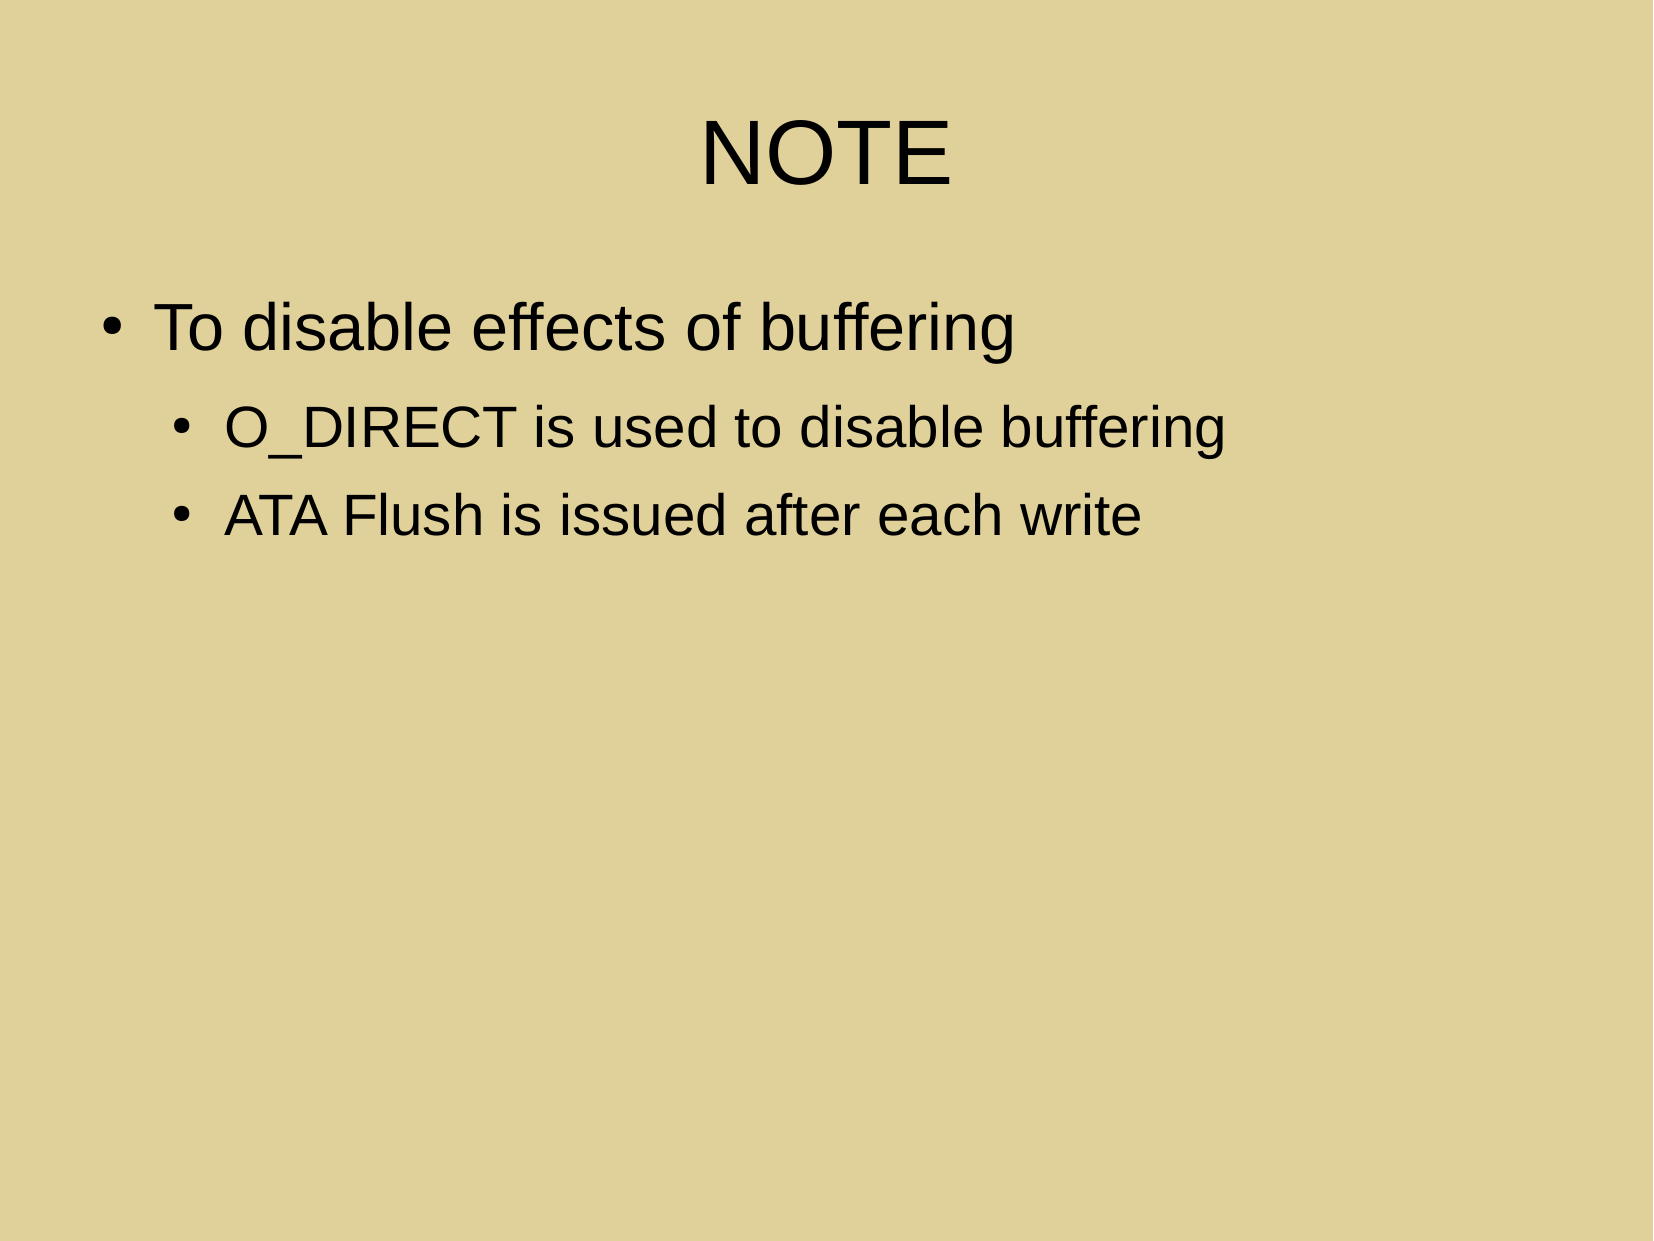

# NOTE
To disable effects of buffering
O_DIRECT is used to disable buffering
ATA Flush is issued after each write